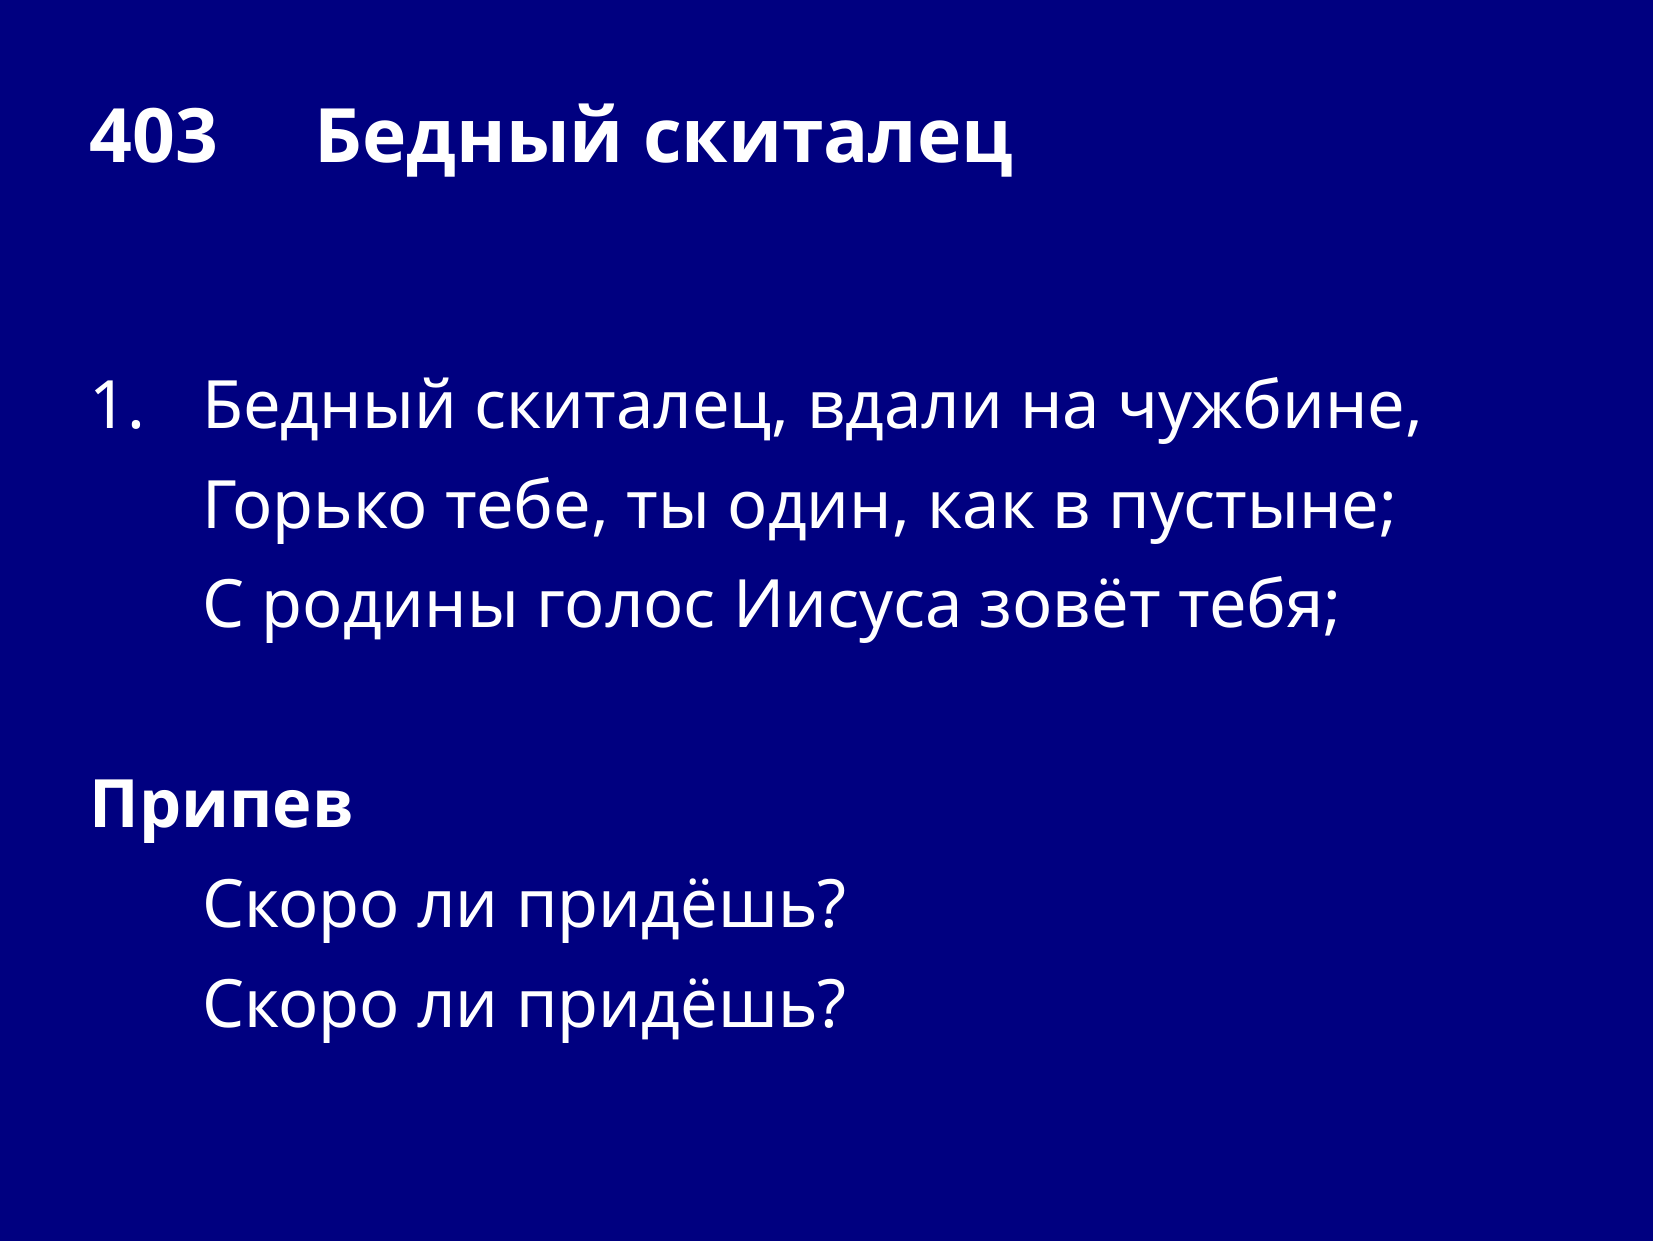

403	Бедный скиталец
1.	Бедный скиталец, вдали на чужбине,
	Горько тебе, ты один, как в пустыне;
	С родины голос Иисуса зовёт тебя;
Припев
	Скоро ли придёшь?
	Скоро ли придёшь?